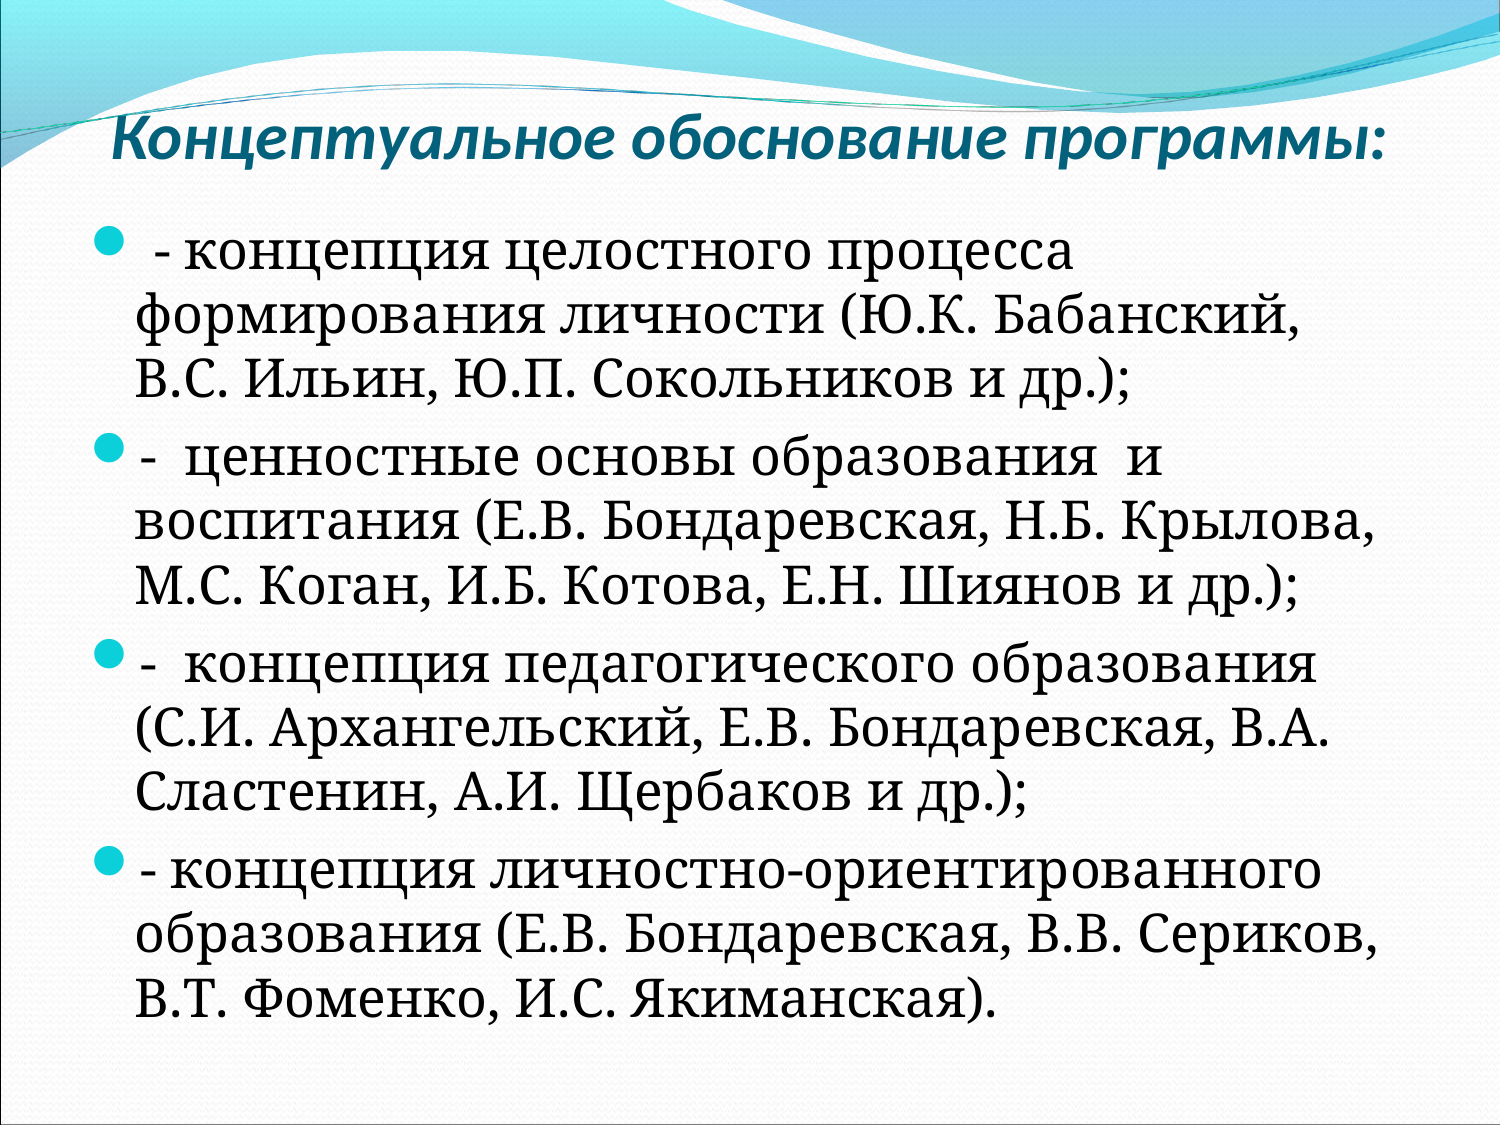

# Концептуальное обоснование программы:
 - концепция целостного процесса формирования личности (Ю.К. Бабанский, B.C. Ильин, Ю.П. Сокольников и др.);
- ценностные основы образования и воспитания (Е.В. Бондаревская, Н.Б. Крылова, М.С. Коган, И.Б. Котова, Е.Н. Шиянов и др.);
- концепция педагогического образования (С.И. Архангельский, Е.В. Бондаревская, В.А. Сластенин, А.И. Щербаков и др.);
- концепция личностно-ориентированного образования (Е.В. Бондаревская, В.В. Сериков, В.Т. Фоменко, И.С. Якиманская).